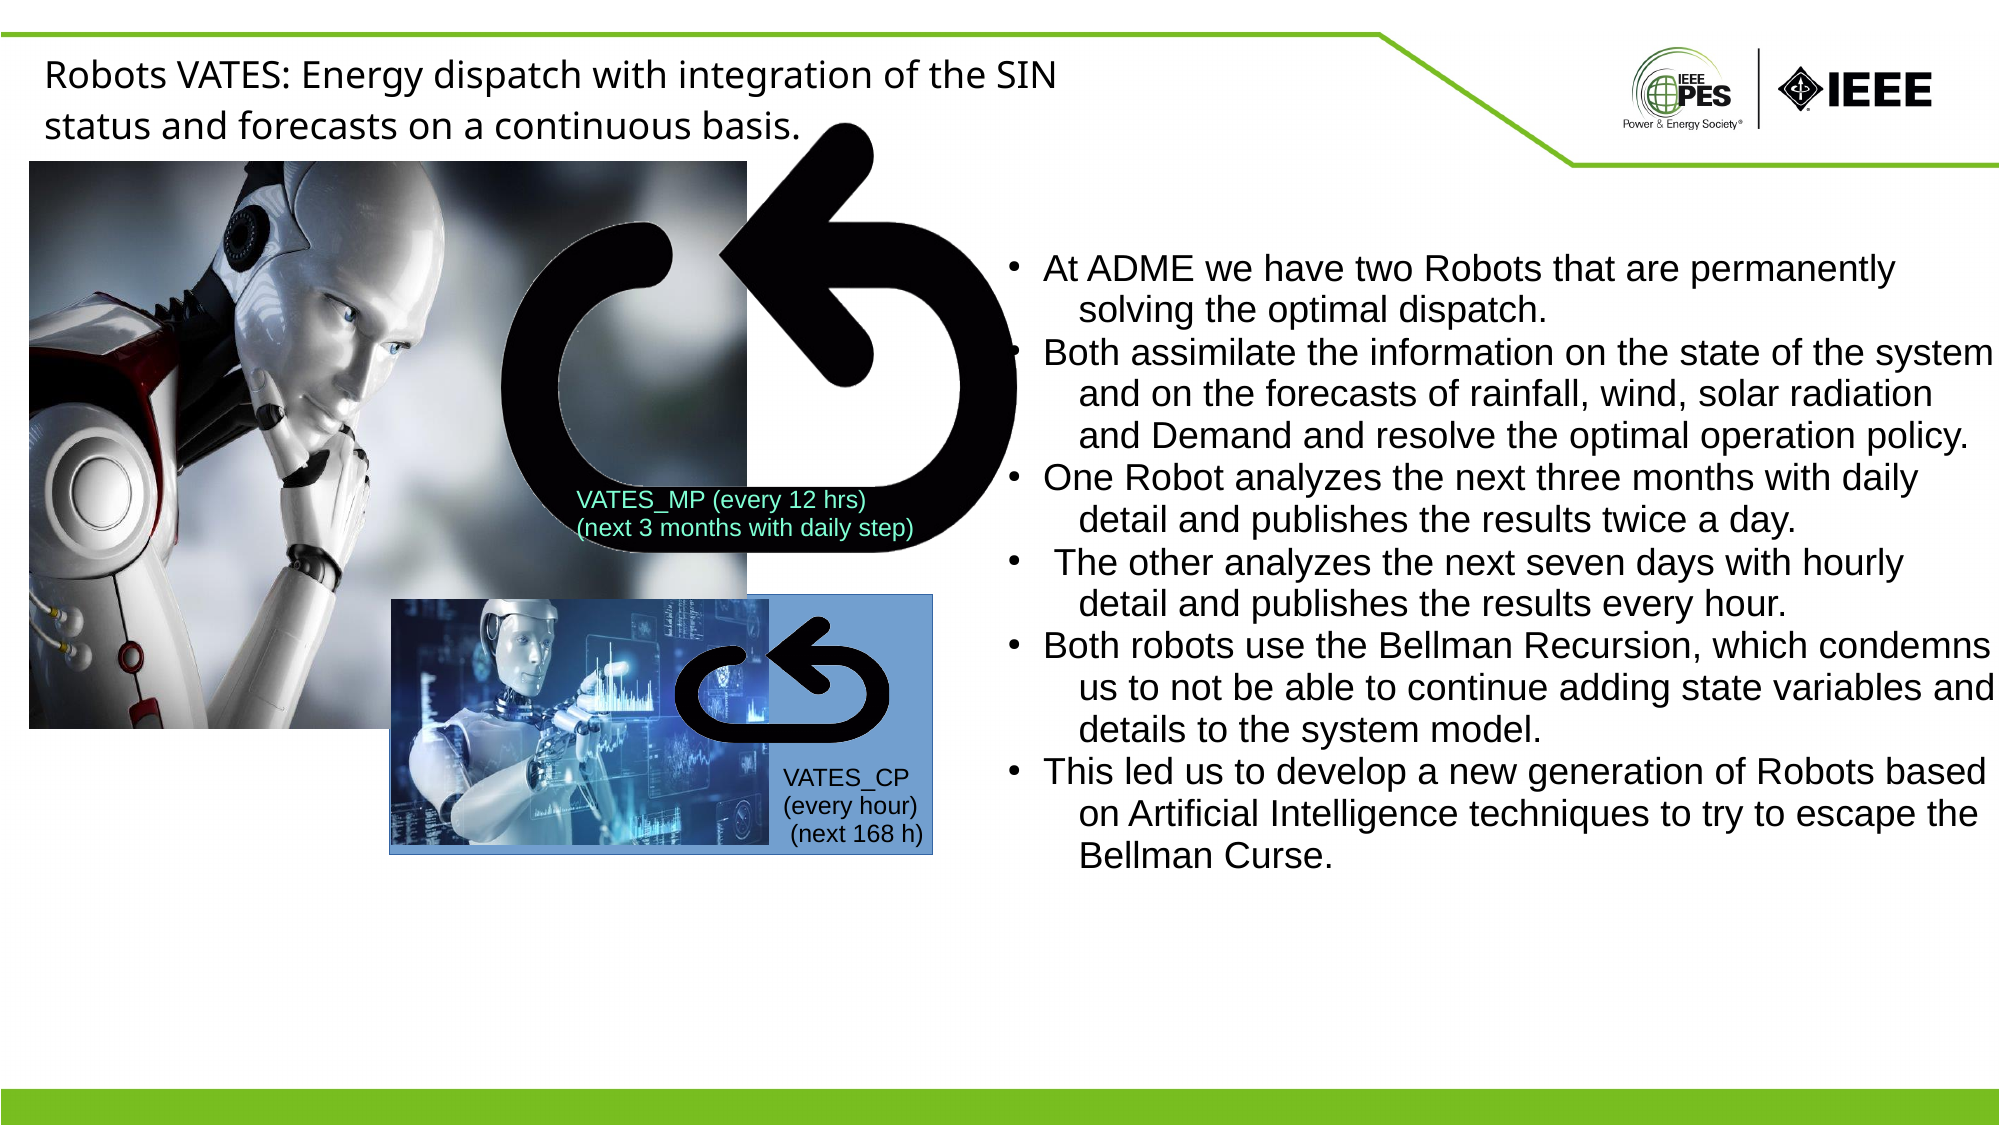

Robots VATES: Energy dispatch with integration of the SIN status and forecasts on a continuous basis.
At ADME we have two Robots that are permanently solving the optimal dispatch.
Both assimilate the information on the state of the system and on the forecasts of rainfall, wind, solar radiation and Demand and resolve the optimal operation policy.
One Robot analyzes the next three months with daily detail and publishes the results twice a day.
 The other analyzes the next seven days with hourly detail and publishes the results every hour.
Both robots use the Bellman Recursion, which condemns us to not be able to continue adding state variables and details to the system model.
This led us to develop a new generation of Robots based on Artificial Intelligence techniques to try to escape the Bellman Curse.
VATES_MP (every 12 hrs)
(next 3 months with daily step)
VATES_CP
(every hour)
 (next 168 h)